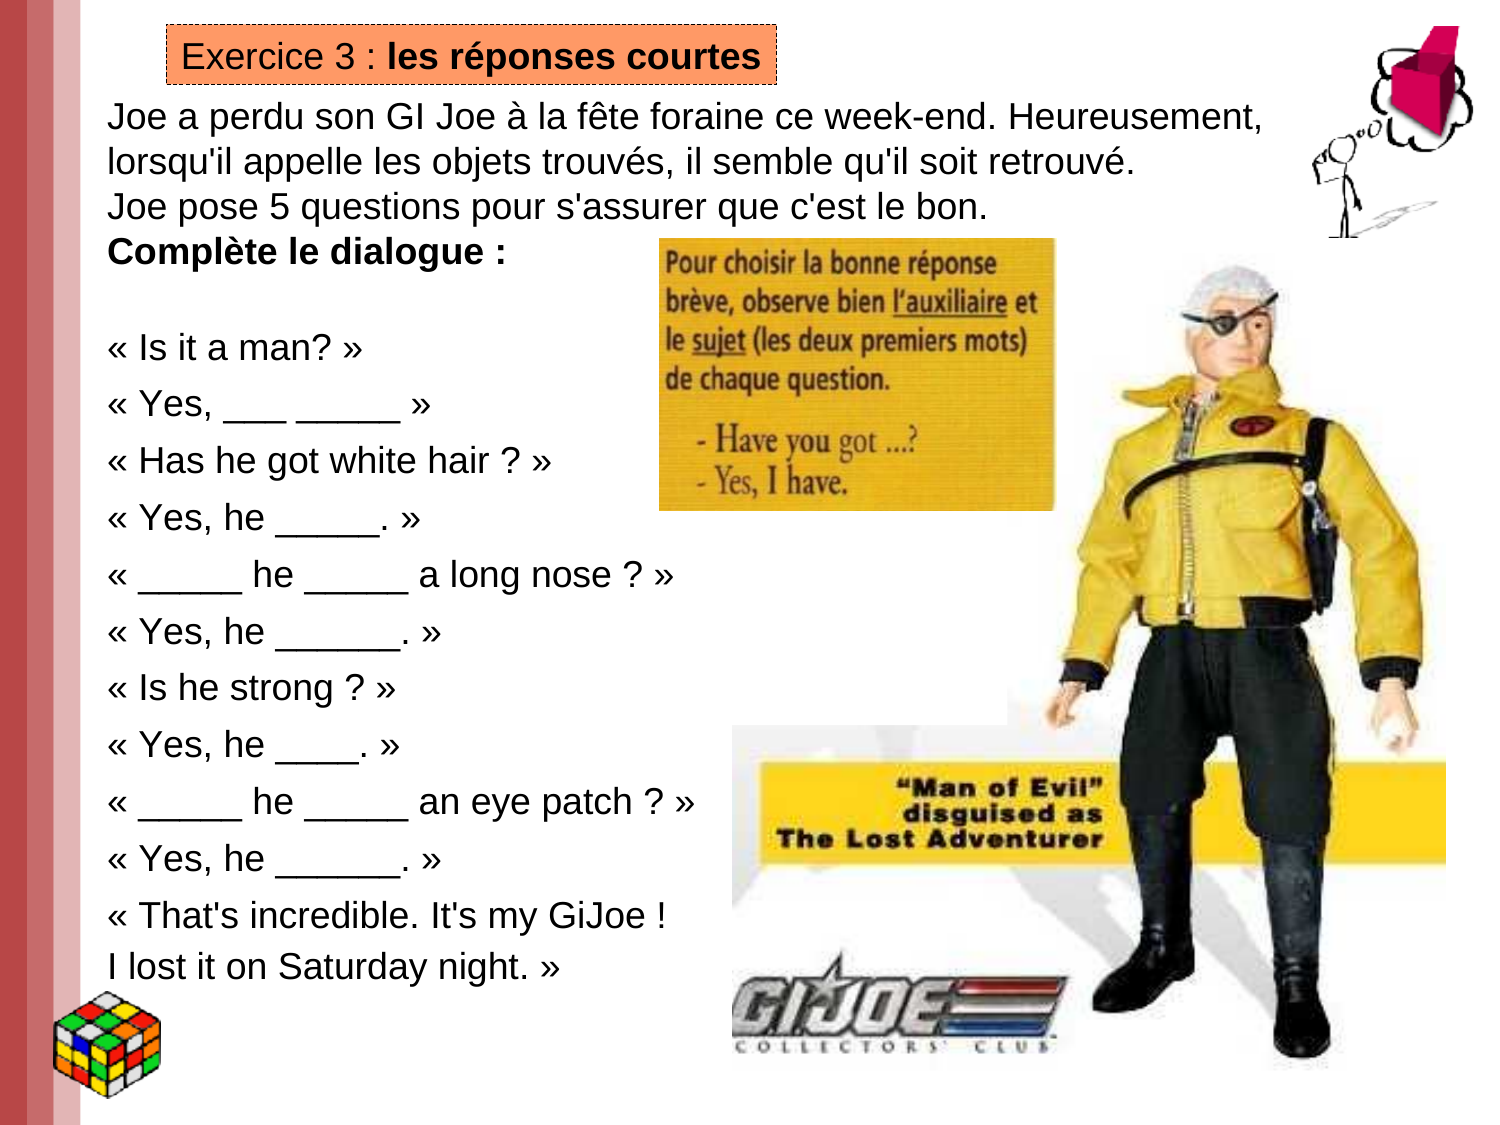

Exercice 3 : les réponses courtes
Joe a perdu son GI Joe à la fête foraine ce week-end. Heureusement, lorsqu'il appelle les objets trouvés, il semble qu'il soit retrouvé.
Joe pose 5 questions pour s'assurer que c'est le bon.
Complète le dialogue :
« Is it a man? »
« Yes, ___ _____ »
« Has he got white hair ? »
« Yes, he _____. »
« _____ he _____ a long nose ? »
« Yes, he ______. »
« Is he strong ? »
« Yes, he ____. »
« _____ he _____ an eye patch ? »
« Yes, he ______. »
« That's incredible. It's my GiJoe !
I lost it on Saturday night. »